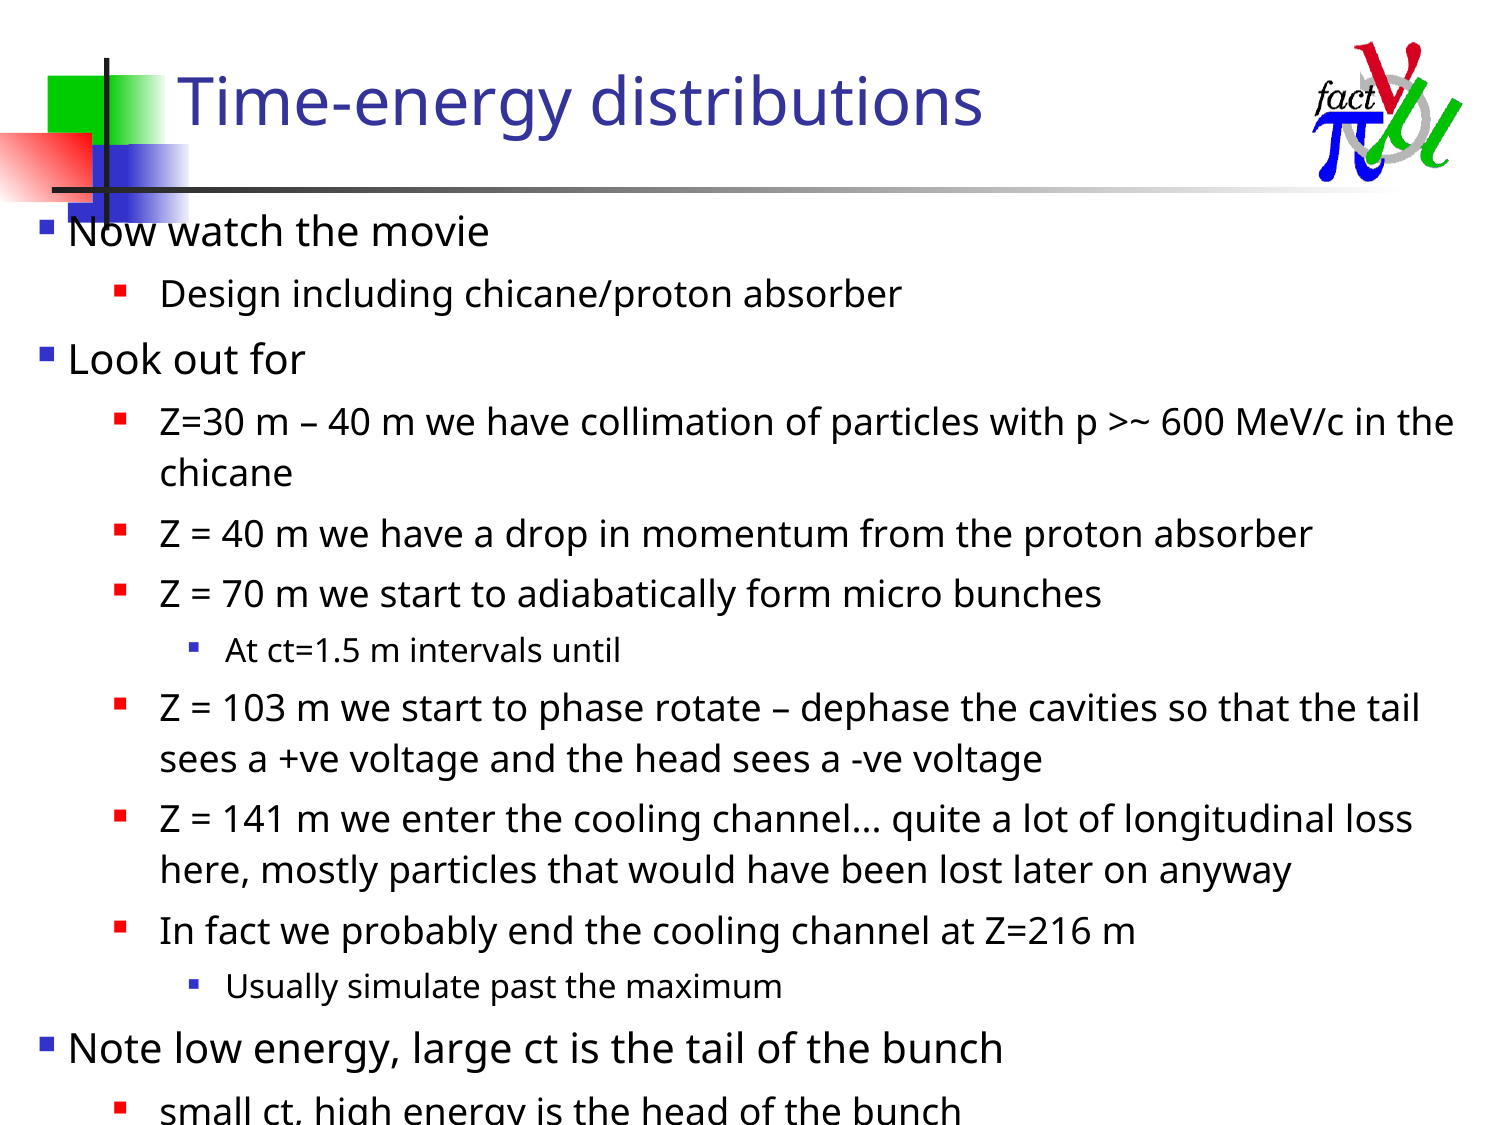

# Time-energy distributions
 Now watch the movie
Design including chicane/proton absorber
 Look out for
Z=30 m – 40 m we have collimation of particles with p >~ 600 MeV/c in the chicane
Z = 40 m we have a drop in momentum from the proton absorber
Z = 70 m we start to adiabatically form micro bunches
At ct=1.5 m intervals until
Z = 103 m we start to phase rotate – dephase the cavities so that the tail sees a +ve voltage and the head sees a -ve voltage
Z = 141 m we enter the cooling channel... quite a lot of longitudinal loss here, mostly particles that would have been lost later on anyway
In fact we probably end the cooling channel at Z=216 m
Usually simulate past the maximum
 Note low energy, large ct is the tail of the bunch
small ct, high energy is the head of the bunch
i.e. small time => arrives at the z plane earlier